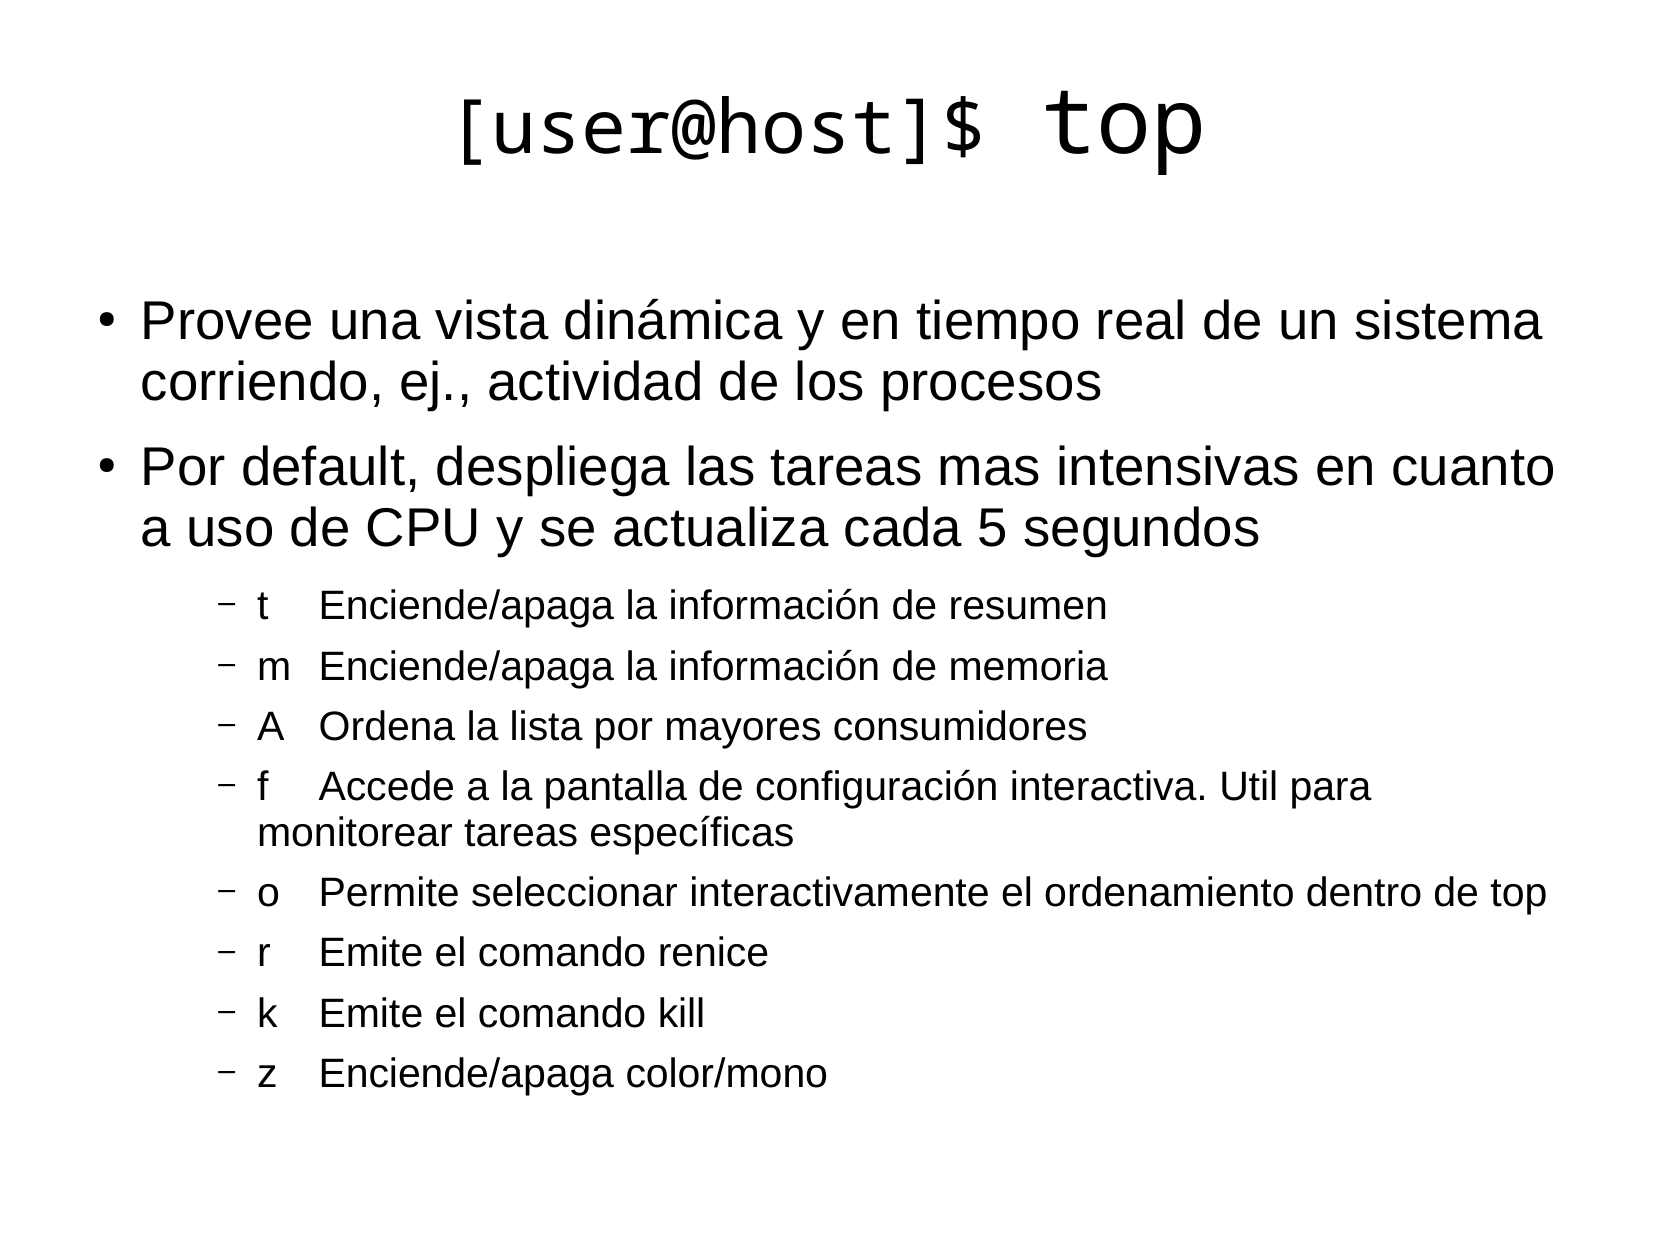

# [user@host]$ top
Provee una vista dinámica y en tiempo real de un sistema corriendo, ej., actividad de los procesos
Por default, despliega las tareas mas intensivas en cuanto a uso de CPU y se actualiza cada 5 segundos
t 	Enciende/apaga la información de resumen
m 	Enciende/apaga la información de memoria
A 	Ordena la lista por mayores consumidores
f 	Accede a la pantalla de configuración interactiva. Util para monitorear tareas específicas
o 	Permite seleccionar interactivamente el ordenamiento dentro de top
r 	Emite el comando renice
k 	Emite el comando kill
z 	Enciende/apaga color/mono